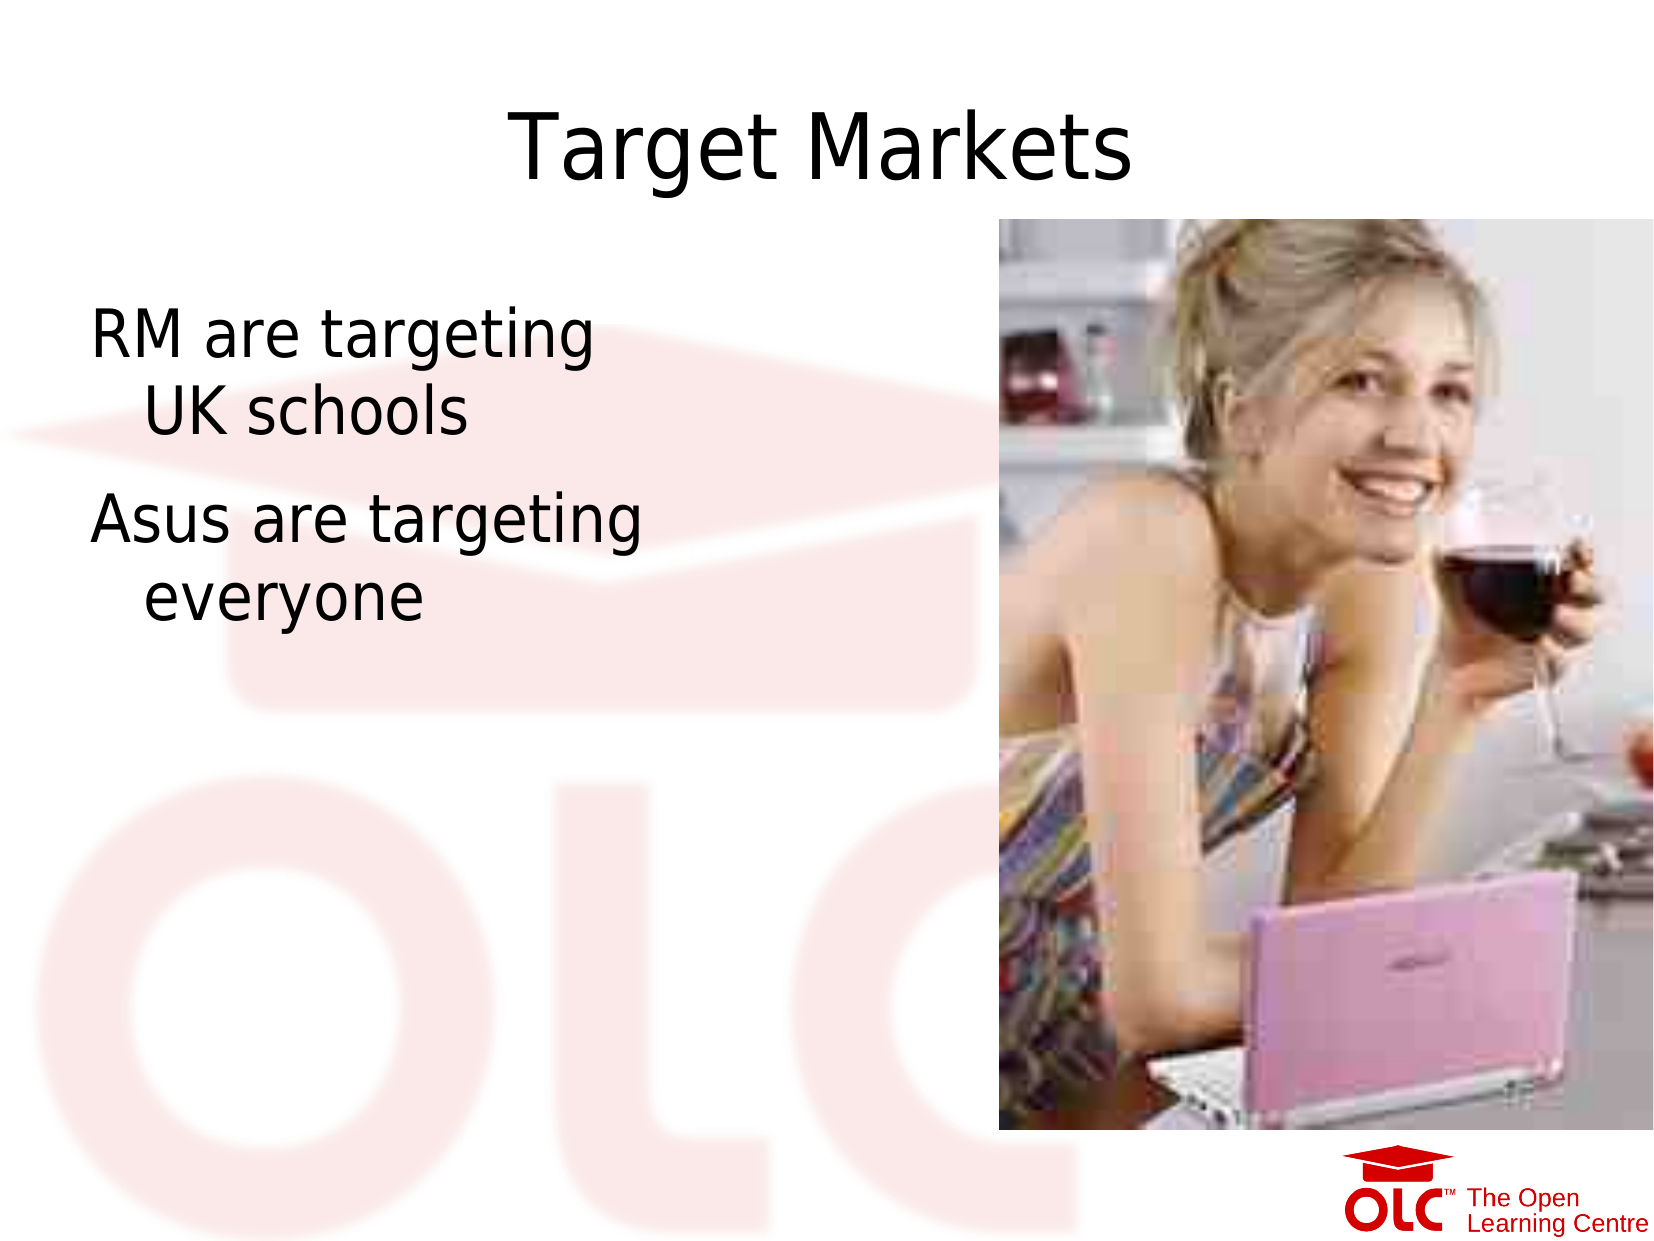

# Target Markets
RM are targeting
UK schools
Asus are targeting
everyone